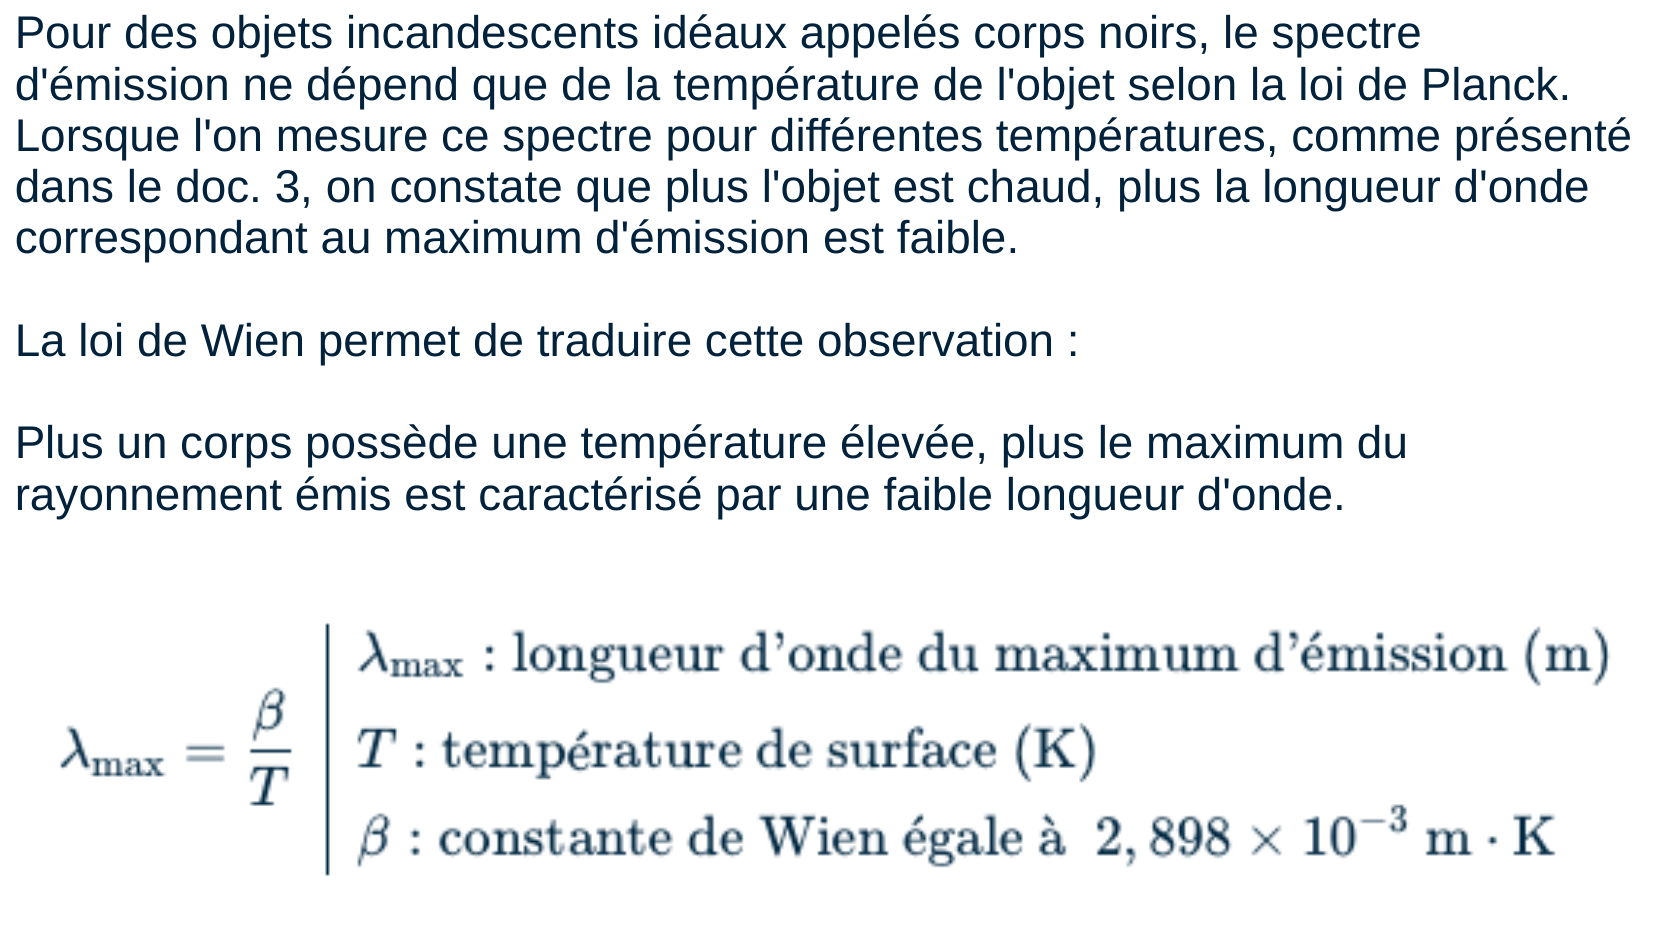

Pour des objets incandescents idéaux appelés corps noirs, le spectre d'émission ne dépend que de la température de l'objet selon la loi de Planck. Lorsque l'on mesure ce spectre pour différentes températures, comme présenté dans le doc. 3, on constate que plus l'objet est chaud, plus la longueur d'onde correspondant au maximum d'émission est faible.
La loi de Wien permet de traduire cette observation :
Plus un corps possède une température élevée, plus le maximum du rayonnement émis est caractérisé par une faible longueur d'onde.